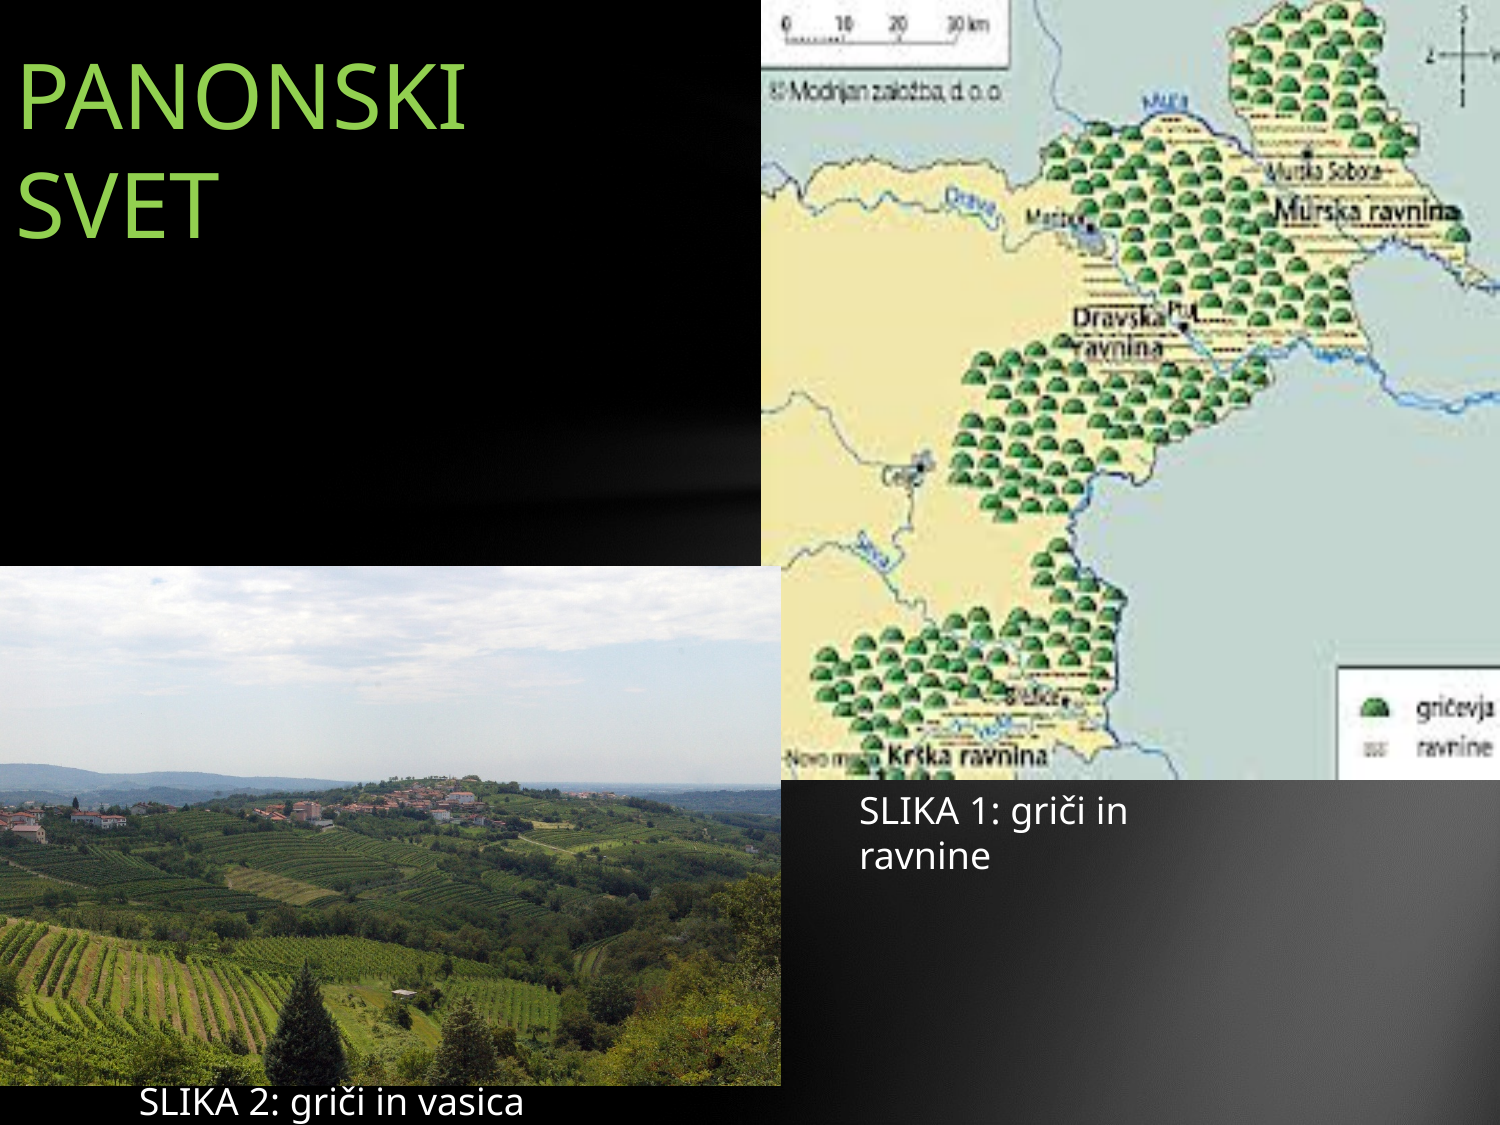

PANONSKI SVET
#
SLIKA 1: griči in ravnine
SLIKA 2: griči in vasica